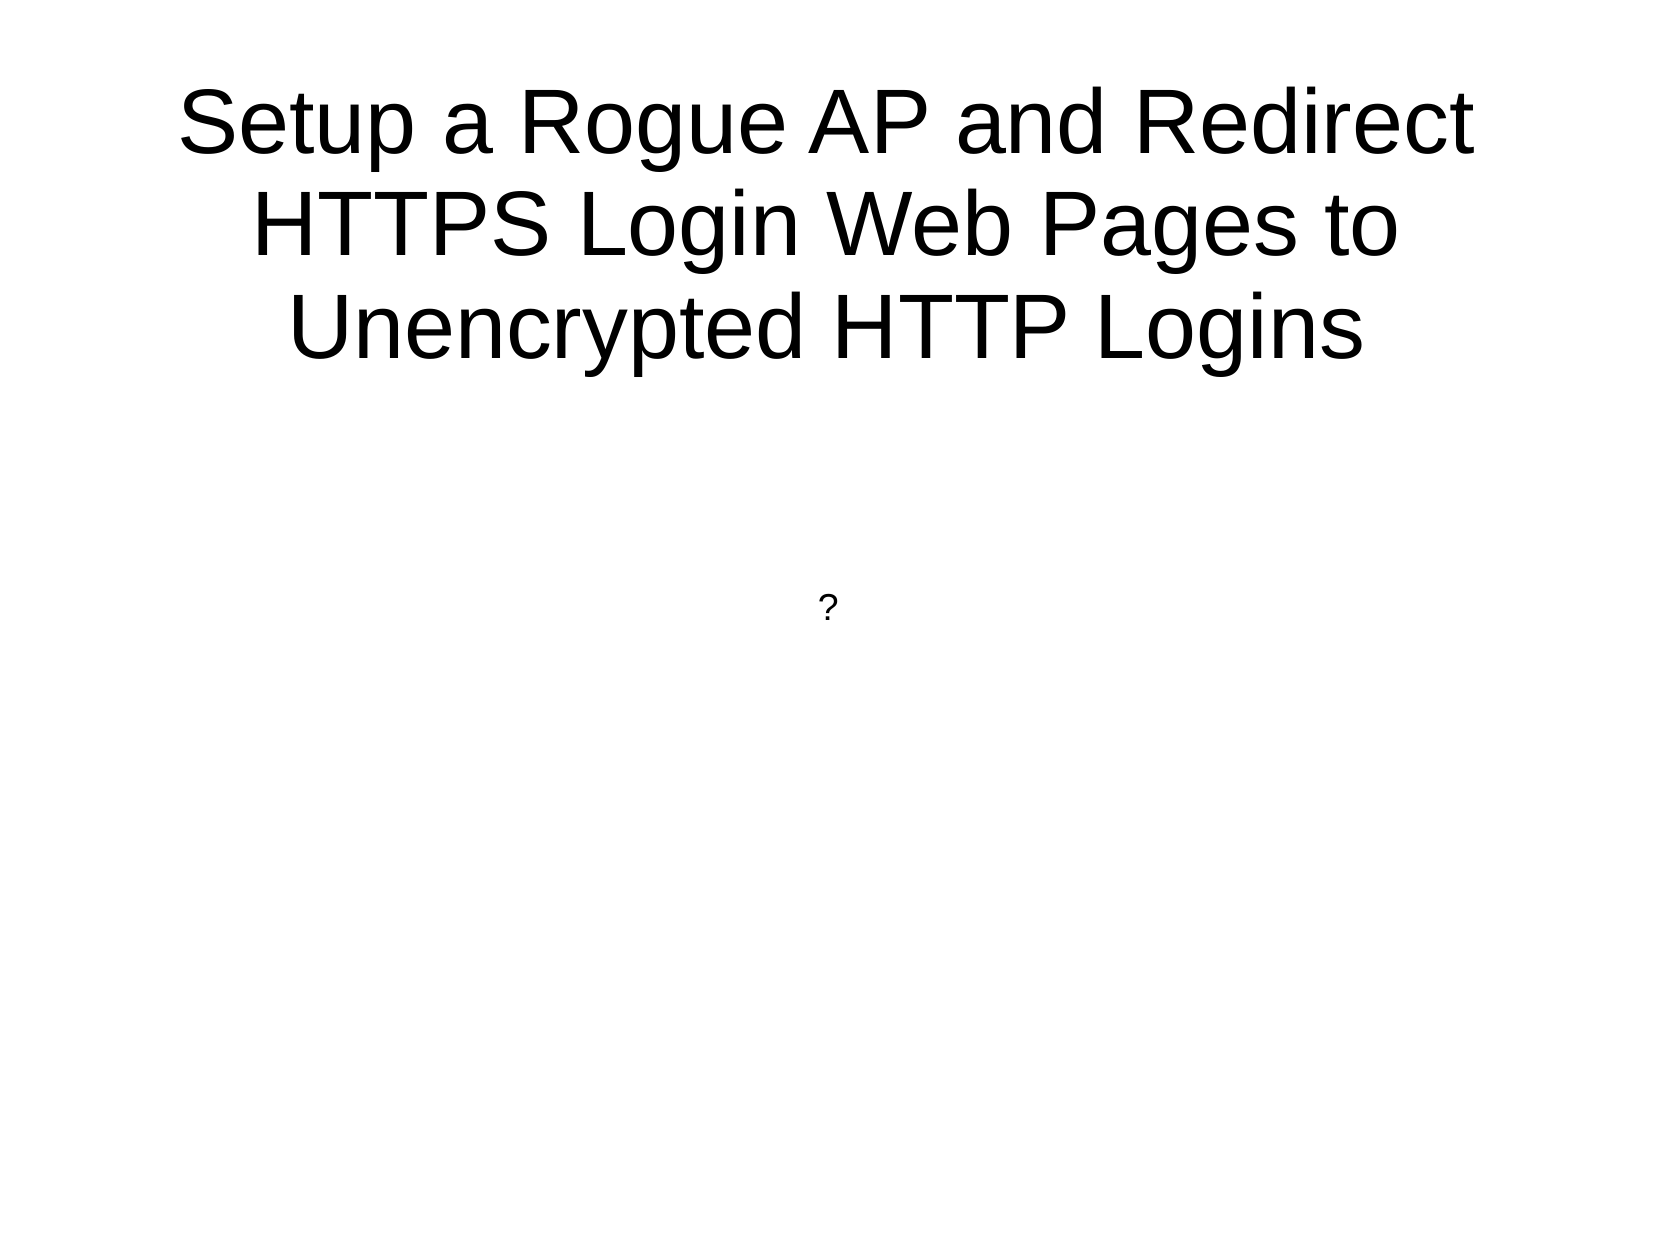

# Setup a Rogue AP and Redirect HTTPS Login Web Pages to Unencrypted HTTP Logins
?